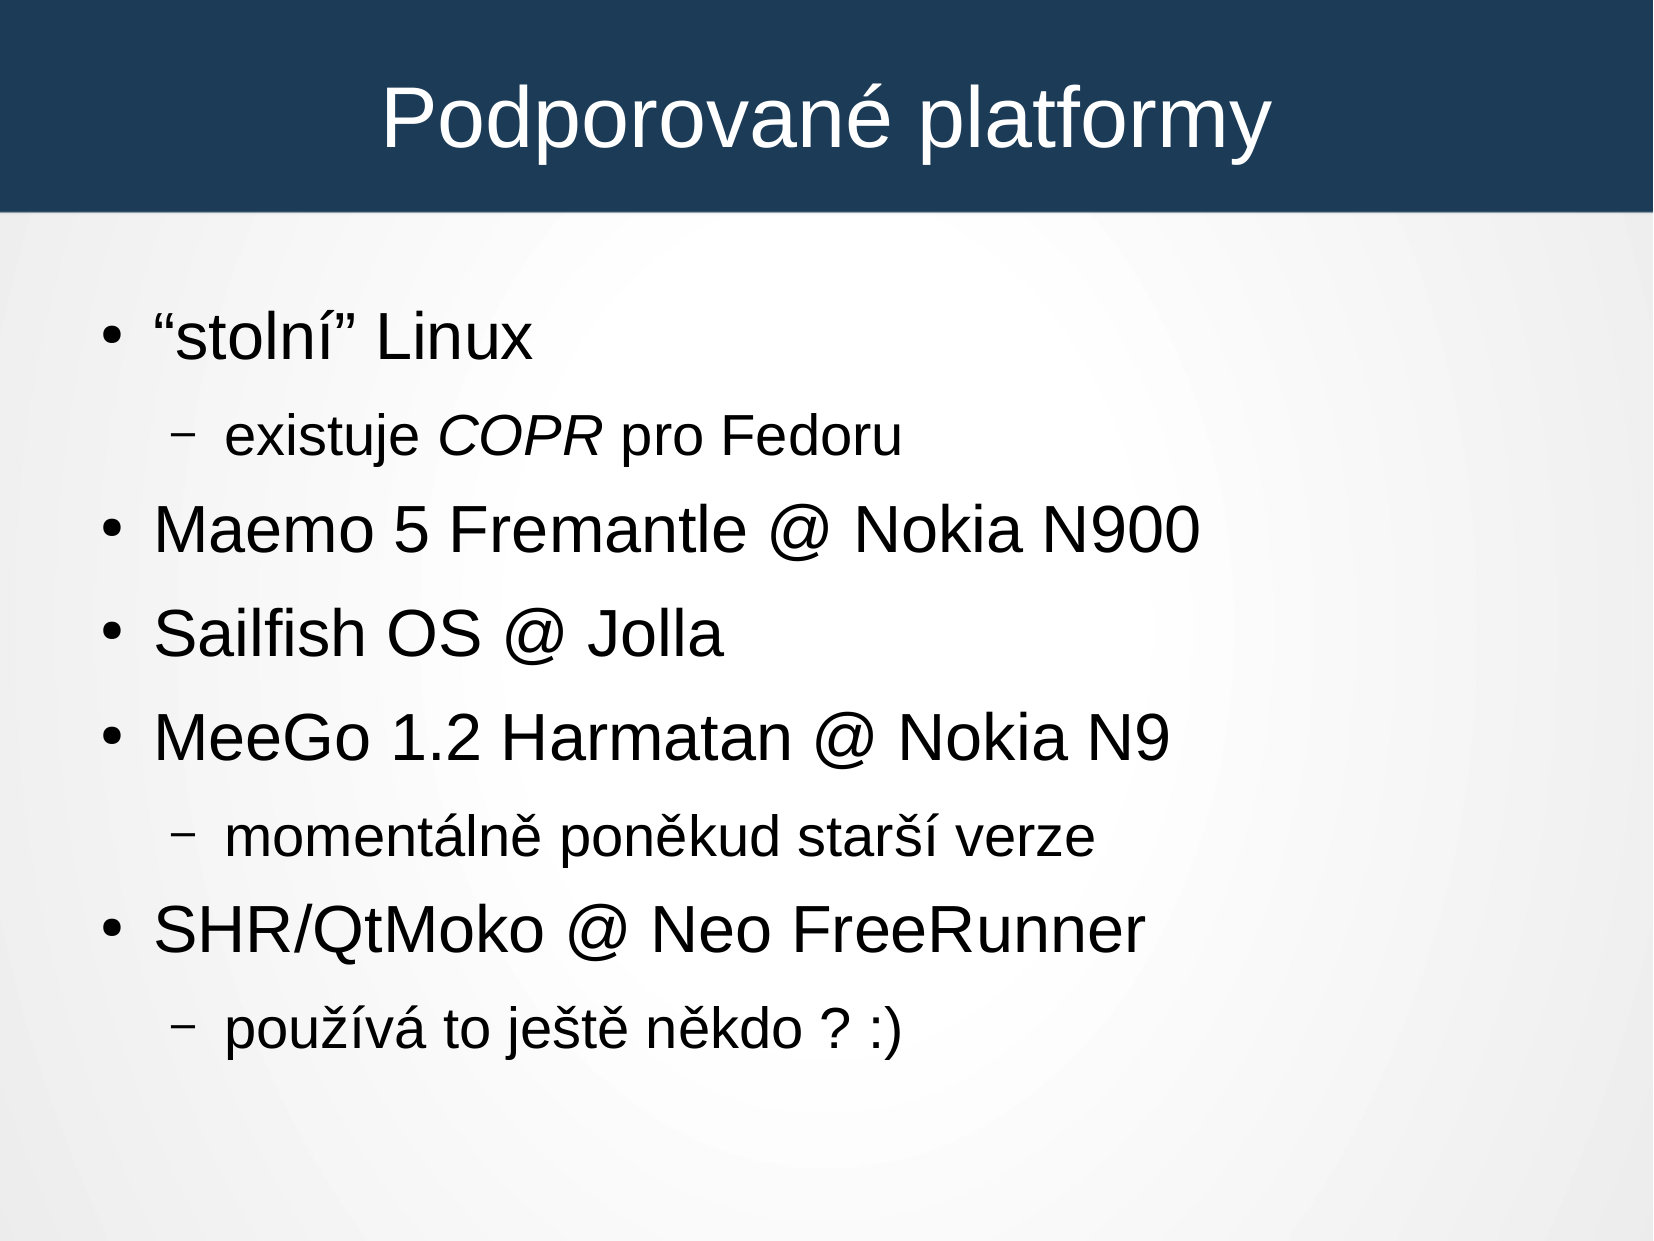

# Podporované platformy
“stolní” Linux
existuje COPR pro Fedoru
Maemo 5 Fremantle @ Nokia N900
Sailfish OS @ Jolla
MeeGo 1.2 Harmatan @ Nokia N9
momentálně poněkud starší verze
SHR/QtMoko @ Neo FreeRunner
používá to ještě někdo ? :)
13